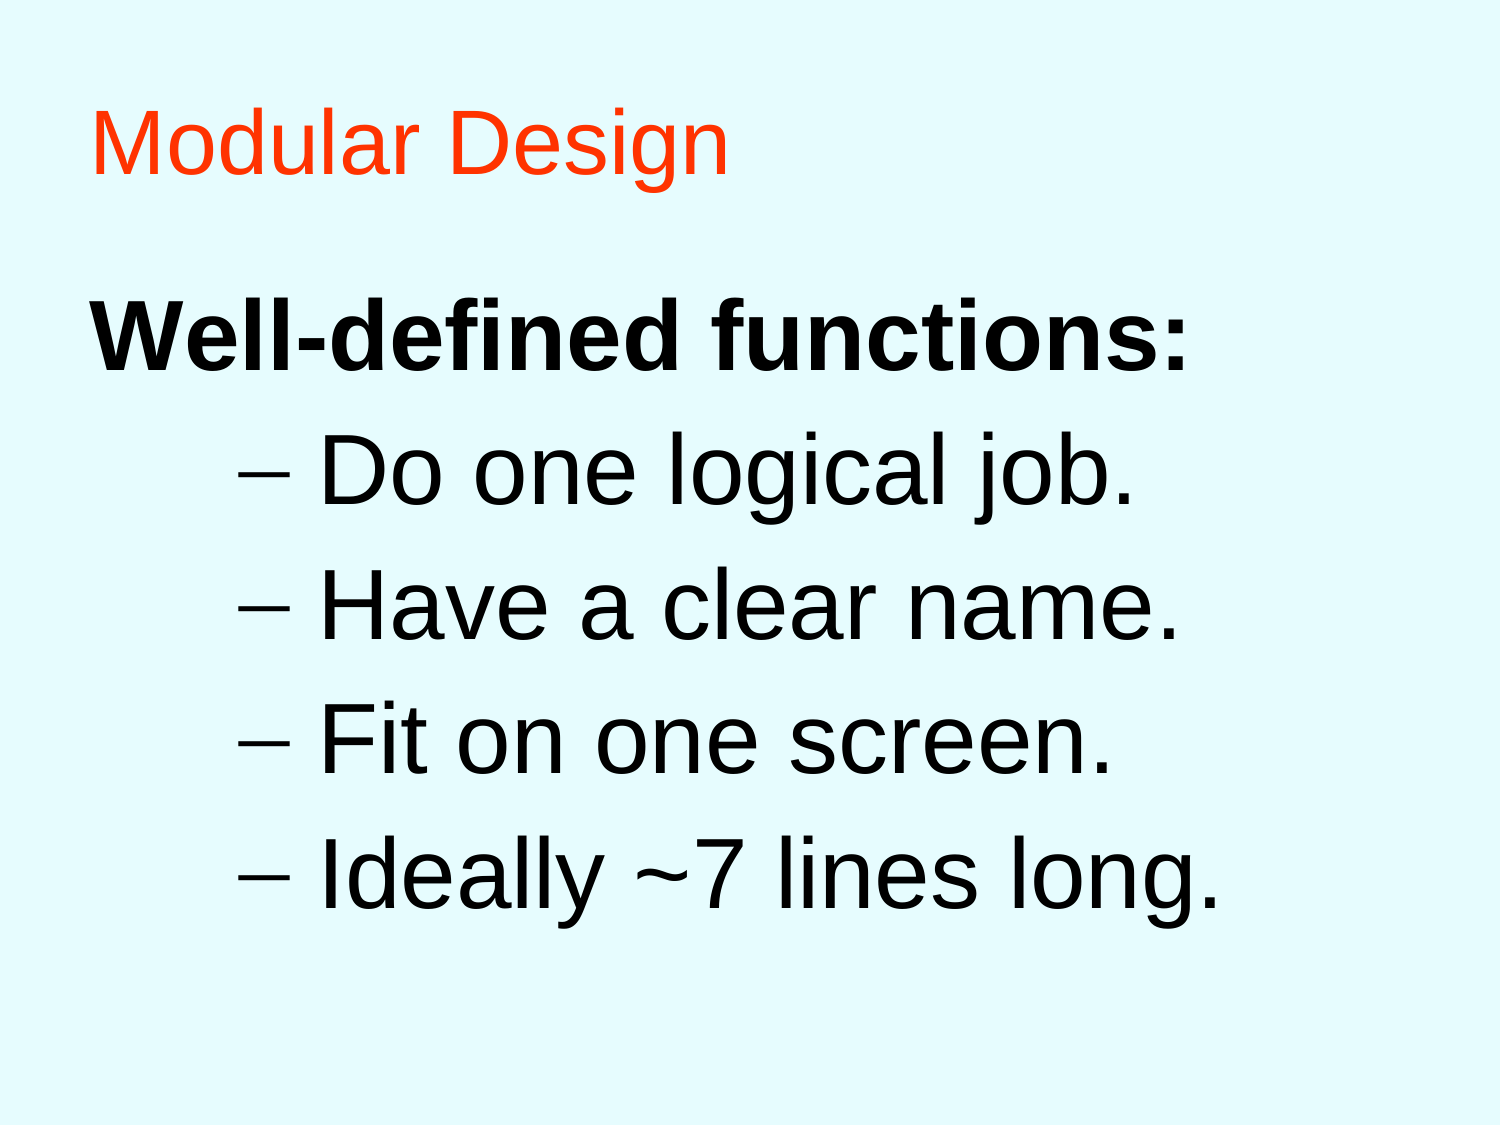

# Modular Design
Well-defined functions:
 Do one logical job.
 Have a clear name.
 Fit on one screen.
 Ideally ~7 lines long.